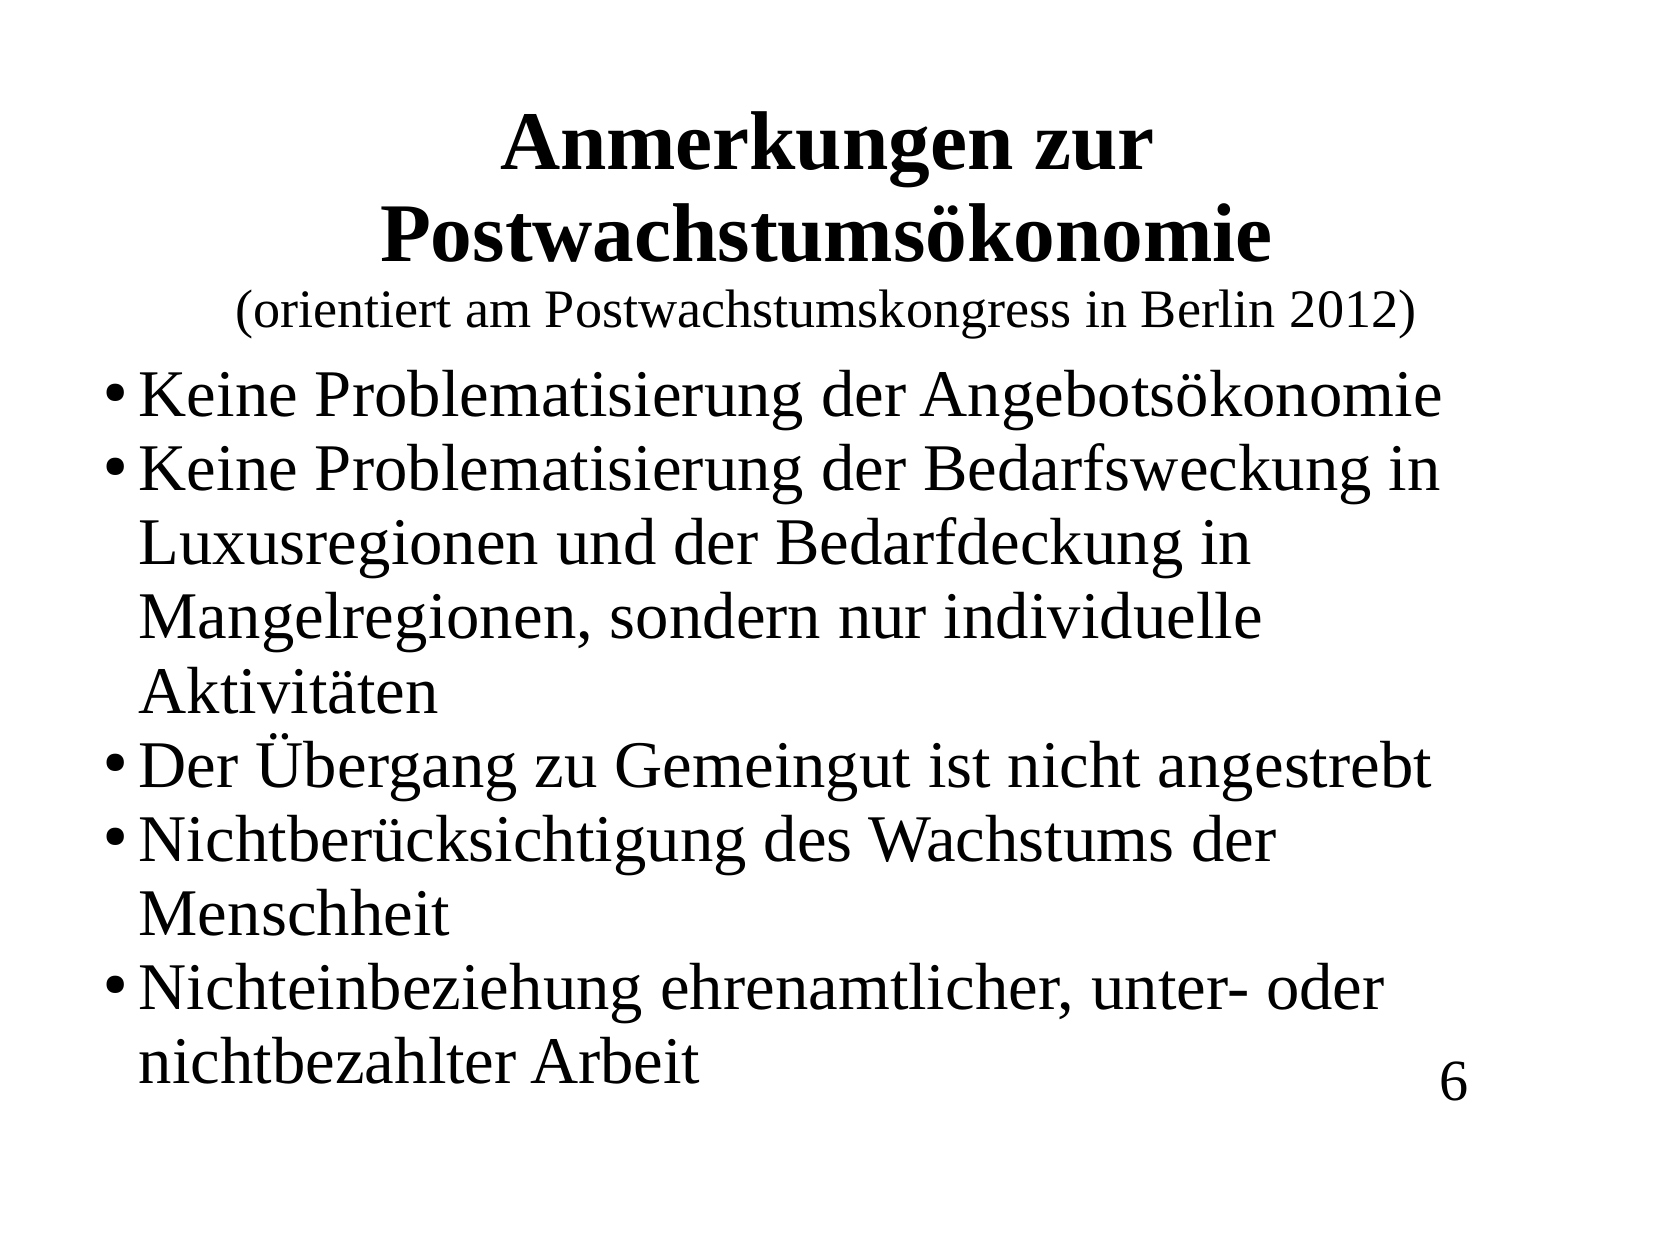

Anmerkungen zur Postwachstumsökonomie
(orientiert am Postwachstumskongress in Berlin 2012)
Keine Problematisierung der Angebotsökonomie
Keine Problematisierung der Bedarfsweckung in Luxusregionen und der Bedarfdeckung in Mangelregionen, sondern nur individuelle Aktivitäten
Der Übergang zu Gemeingut ist nicht angestrebt
Nichtberücksichtigung des Wachstums der Menschheit
Nichteinbeziehung ehrenamtlicher, unter- oder nichtbezahlter Arbeit